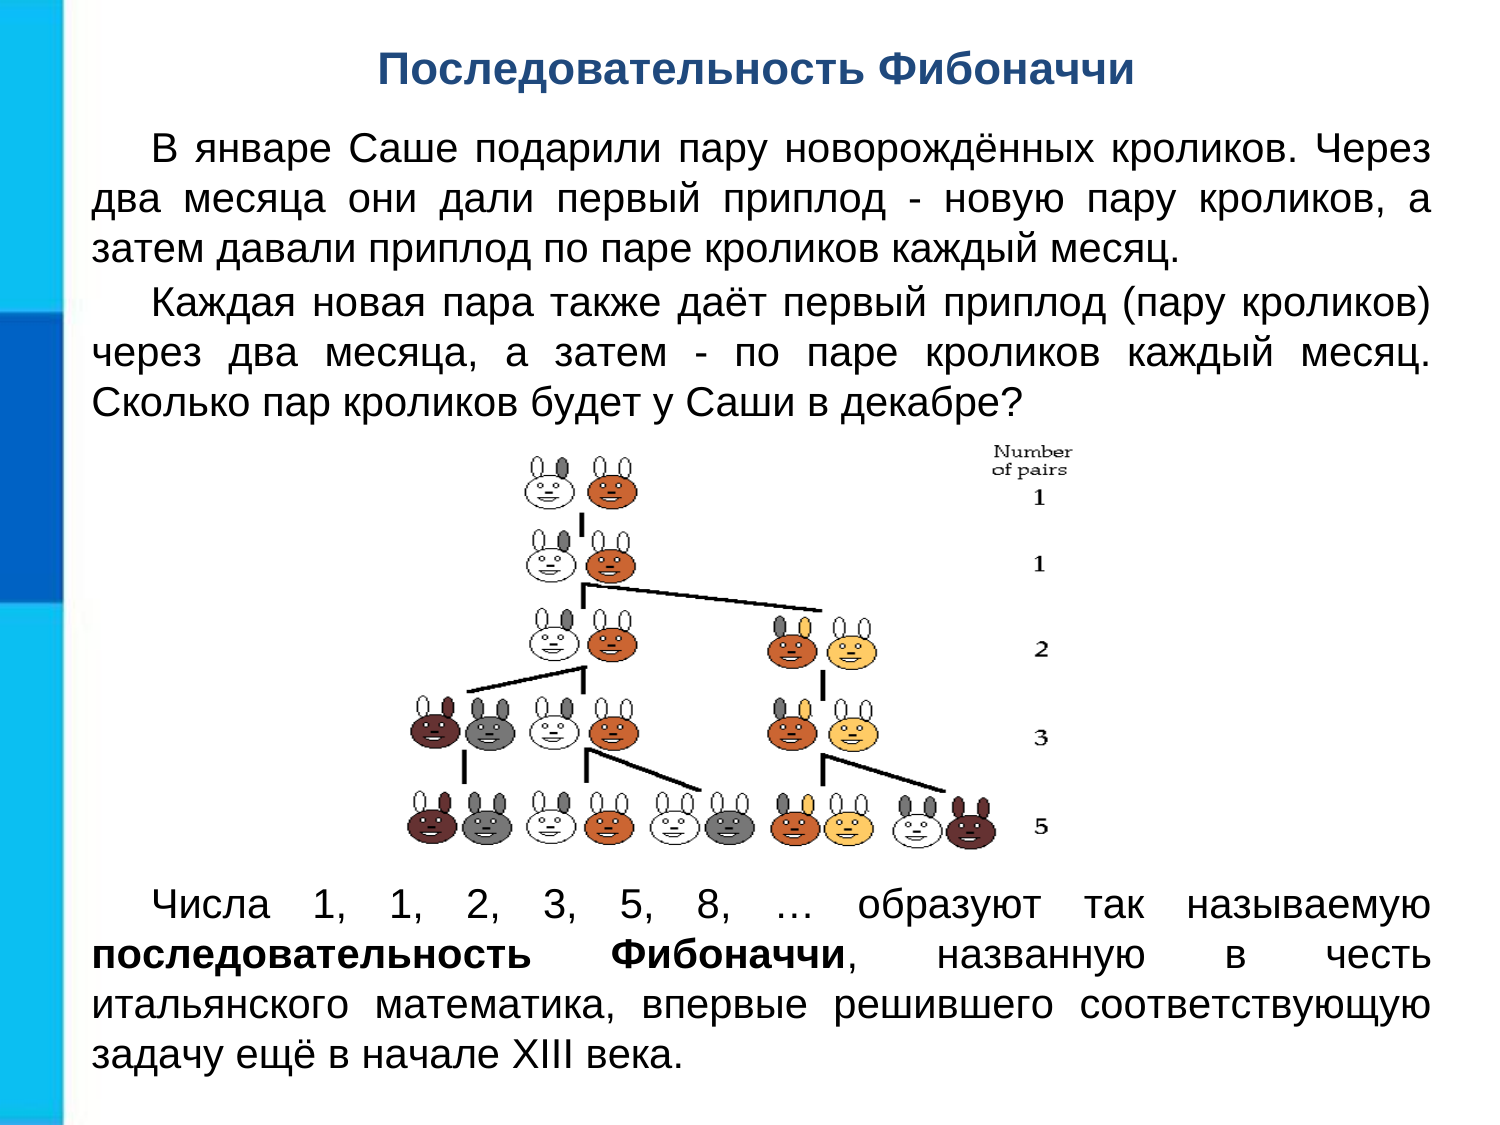

Последовательность Фибоначчи
В январе Саше подарили пару новорождённых кроликов. Через два месяца они дали первый приплод - новую пару кроликов, а затем давали приплод по паре кроликов каждый месяц.
Каждая новая пара также даёт первый приплод (пару кроликов) через два месяца, а затем - по паре кроликов каждый месяц. Сколько пар кроликов будет у Саши в декабре?
Числа 1, 1, 2, 3, 5, 8, … образуют так называемую последовательность Фибоначчи, названную в честь итальянского математика, впервые решившего соответствующую задачу ещё в начале XIII века.